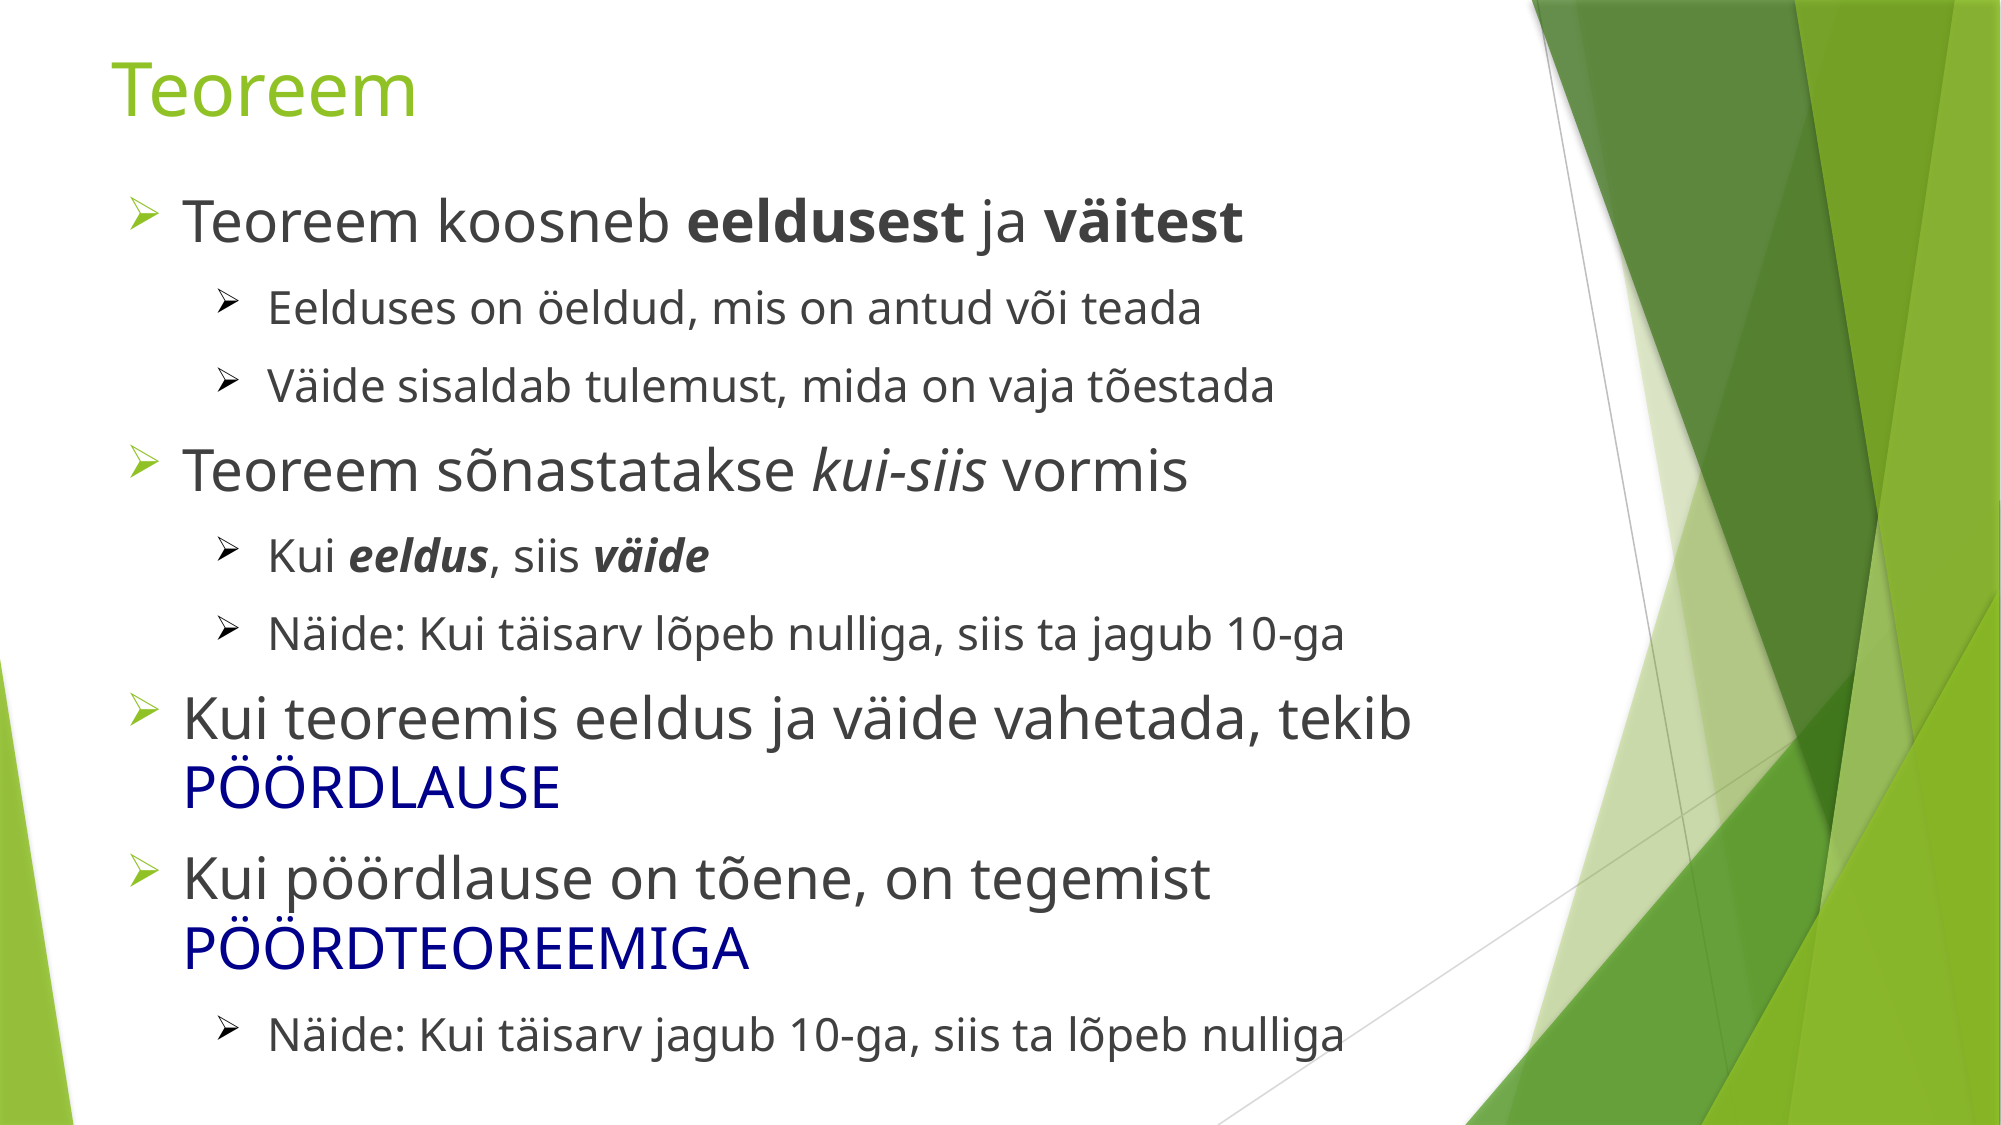

# Teoreem
Teoreem koosneb eeldusest ja väitest
Eelduses on öeldud, mis on antud või teada
Väide sisaldab tulemust, mida on vaja tõestada
Teoreem sõnastatakse kui-siis vormis
Kui eeldus, siis väide
Näide: Kui täisarv lõpeb nulliga, siis ta jagub 10-ga
Kui teoreemis eeldus ja väide vahetada, tekib PÖÖRDLAUSE
Kui pöördlause on tõene, on tegemist PÖÖRDTEOREEMIGA
Näide: Kui täisarv jagub 10-ga, siis ta lõpeb nulliga